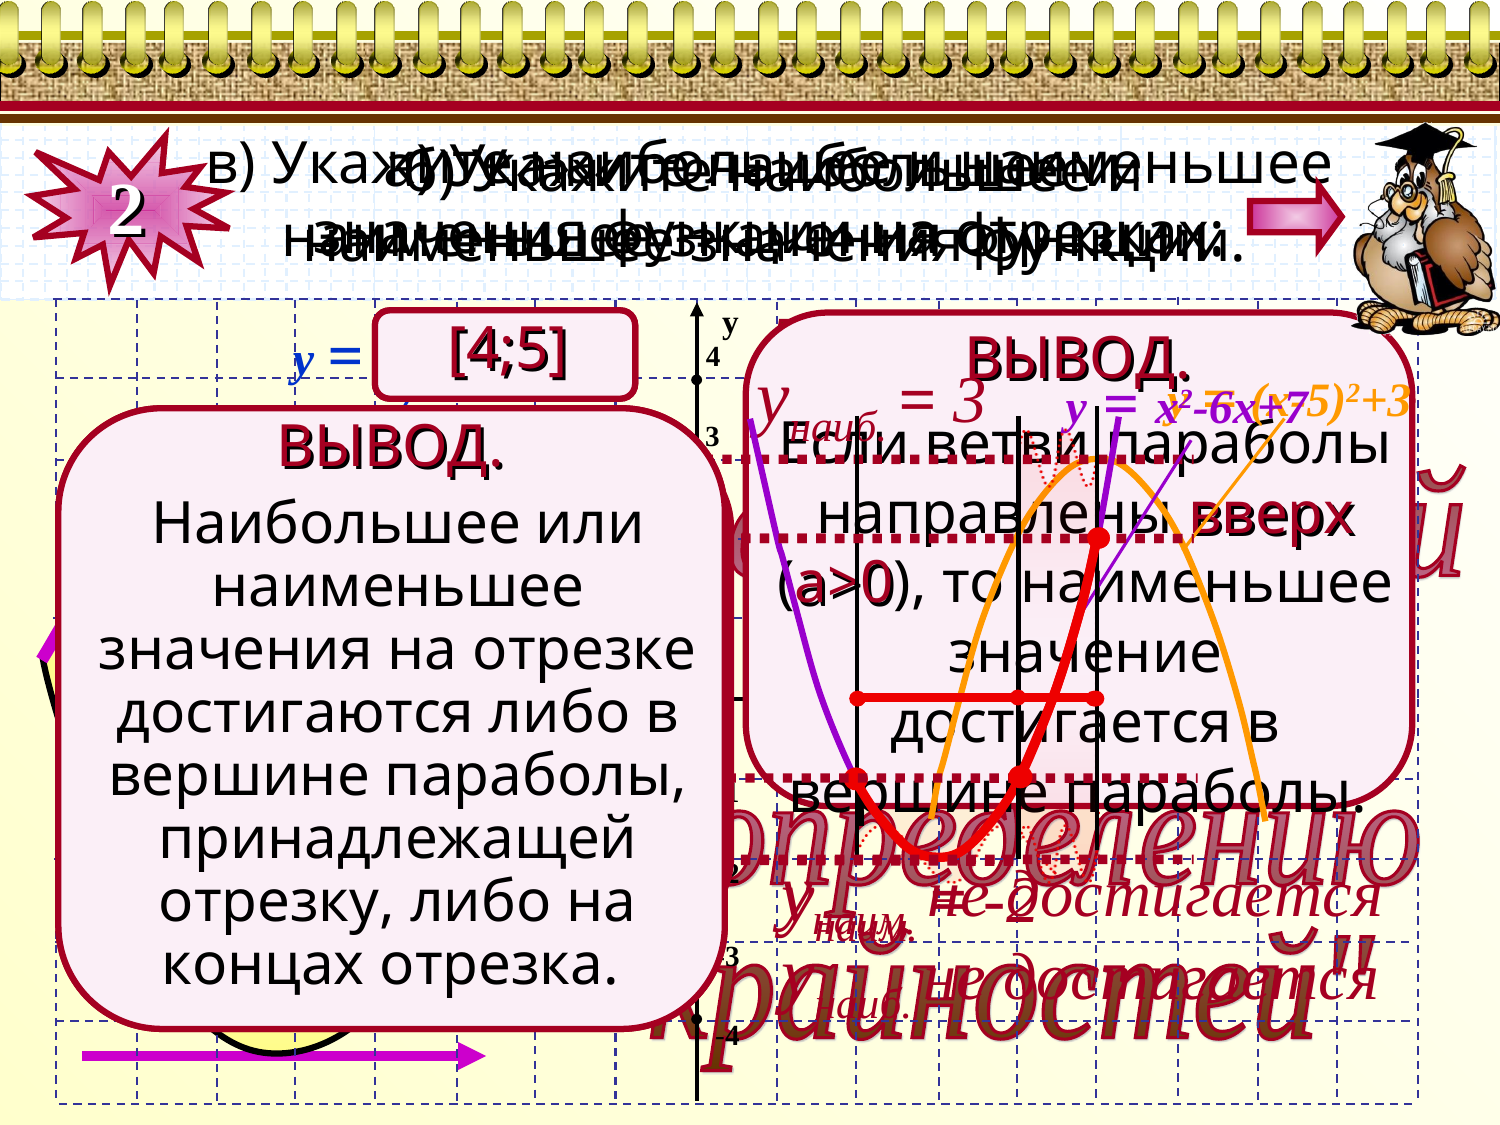

в) Укажите наибольшее и наименьшее значения функции на отрезках:
а) Укажите наибольшее и наименьшее значения функции.
б) Укажите наибольшее и наименьшее значения функции.
2
y
 4
 3
 2
 1
 -1
0
 -2
 -3
 -4
x
 -1
 -2
 1
 2
 3
 5
 6
 -6
 -5
 -4
 4
 7
 -3
[2;5]
[4;5]
Лучший
математический
 товар
по определению
"крайностей"
ВЫВОД.
Если ветви параболы направлены вверх (a>0), то наименьшее значение достигается в вершине параболы.

y
(x+3)2-2
yнаиб. = 3

y
(x-5)2+3

y
x2-6x+7
ВЫВОД.
Наибольшее или наименьшее значения на отрезке достигаются либо в вершине параболы, принадлежащей отрезку, либо на концах отрезка.
ВЫВОД.
Наибольшее или наименьшее значения на отрезке достигаются либо в вершине параболы, принадлежащей отрезку, либо на концах отрезка.
yнаиб. = 2
yнаиб. = 2
ВЫВОД.
Если ветви параболы направлены вниз (a<0), то наибольшее значение достигается в вершине параболы.
yнаим. = -2
yнаим. = -1
yнаим. не достигается
yнаим. = -2
yнаиб. не достигается